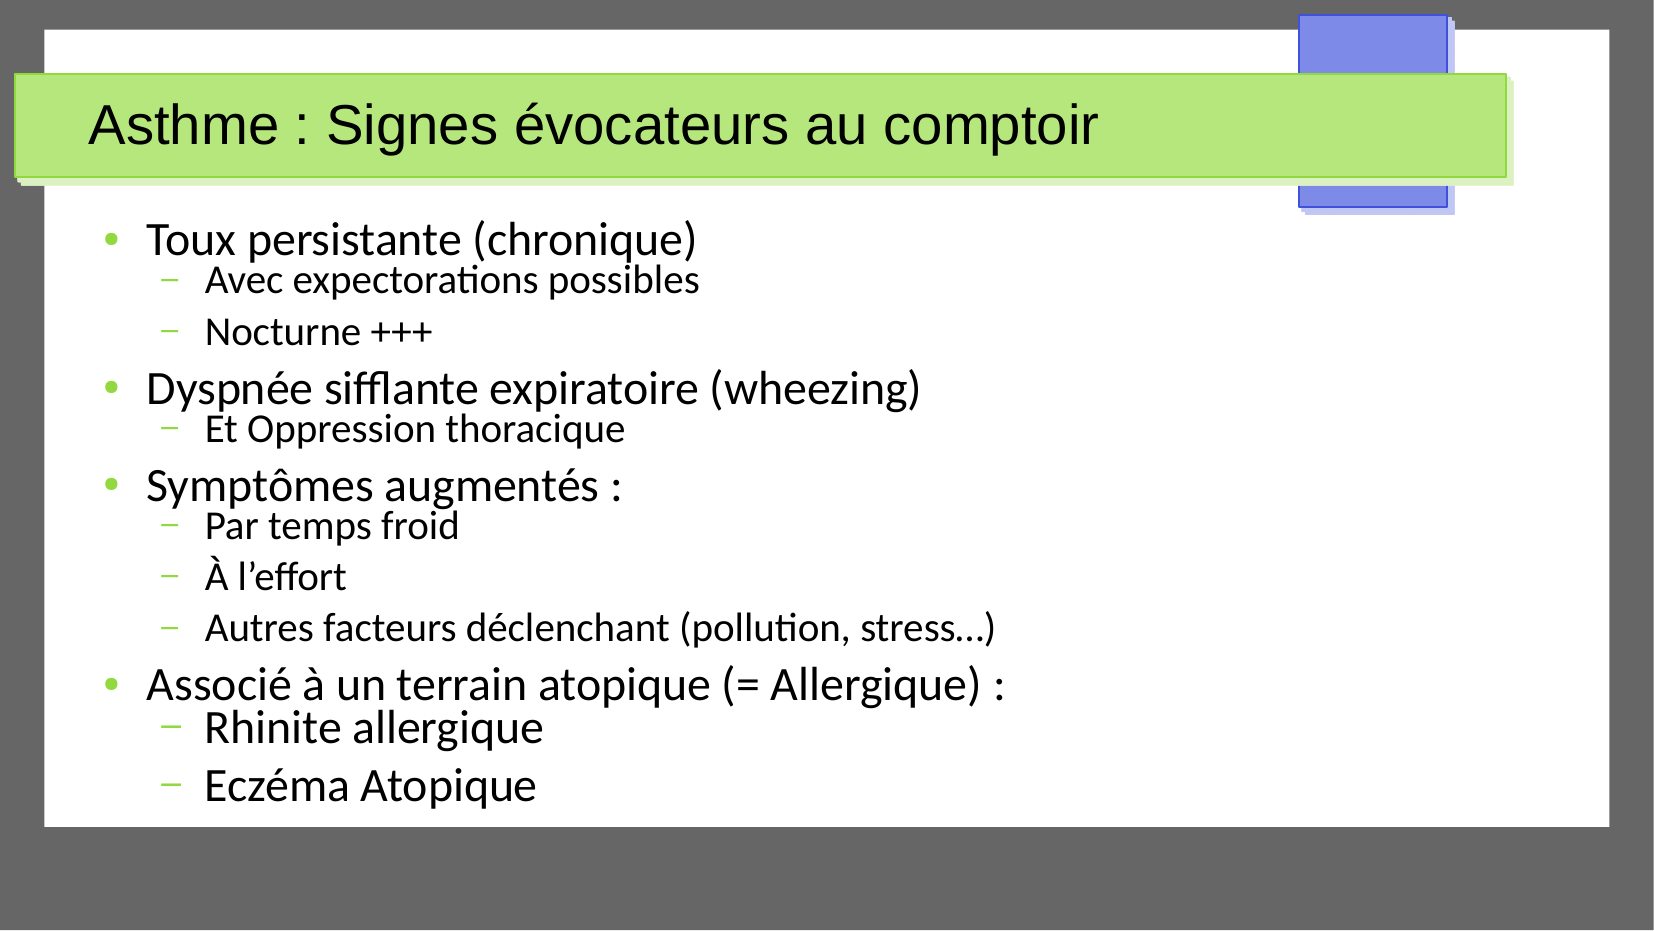

# Asthme : Signes évocateurs au comptoir
Toux persistante (chronique)
Avec expectorations possibles
Nocturne +++
Dyspnée sifflante expiratoire (wheezing)
Et Oppression thoracique
Symptômes augmentés :
Par temps froid
À l’effort
Autres facteurs déclenchant (pollution, stress…)
Associé à un terrain atopique (= Allergique) :
Rhinite allergique
Eczéma Atopique